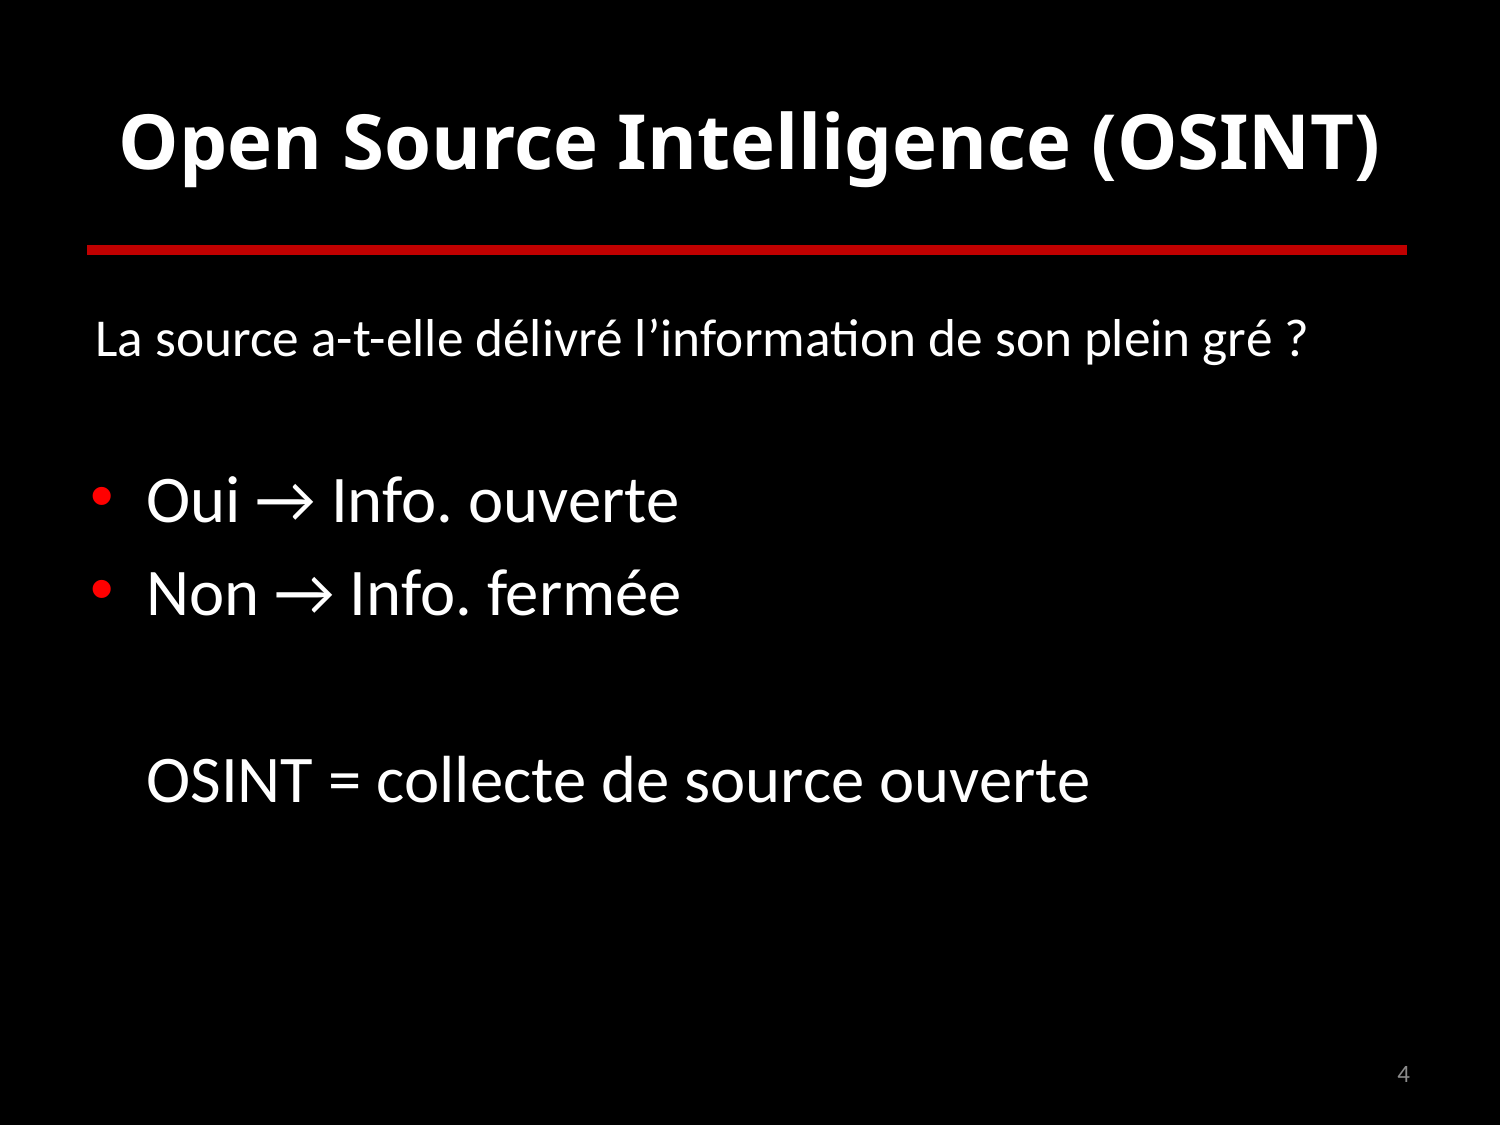

# Open Source Intelligence (OSINT)
La source a-t-elle délivré l’information de son plein gré ?
Oui → Info. ouverte
Non → Info. fermée
OSINT = collecte de source ouverte